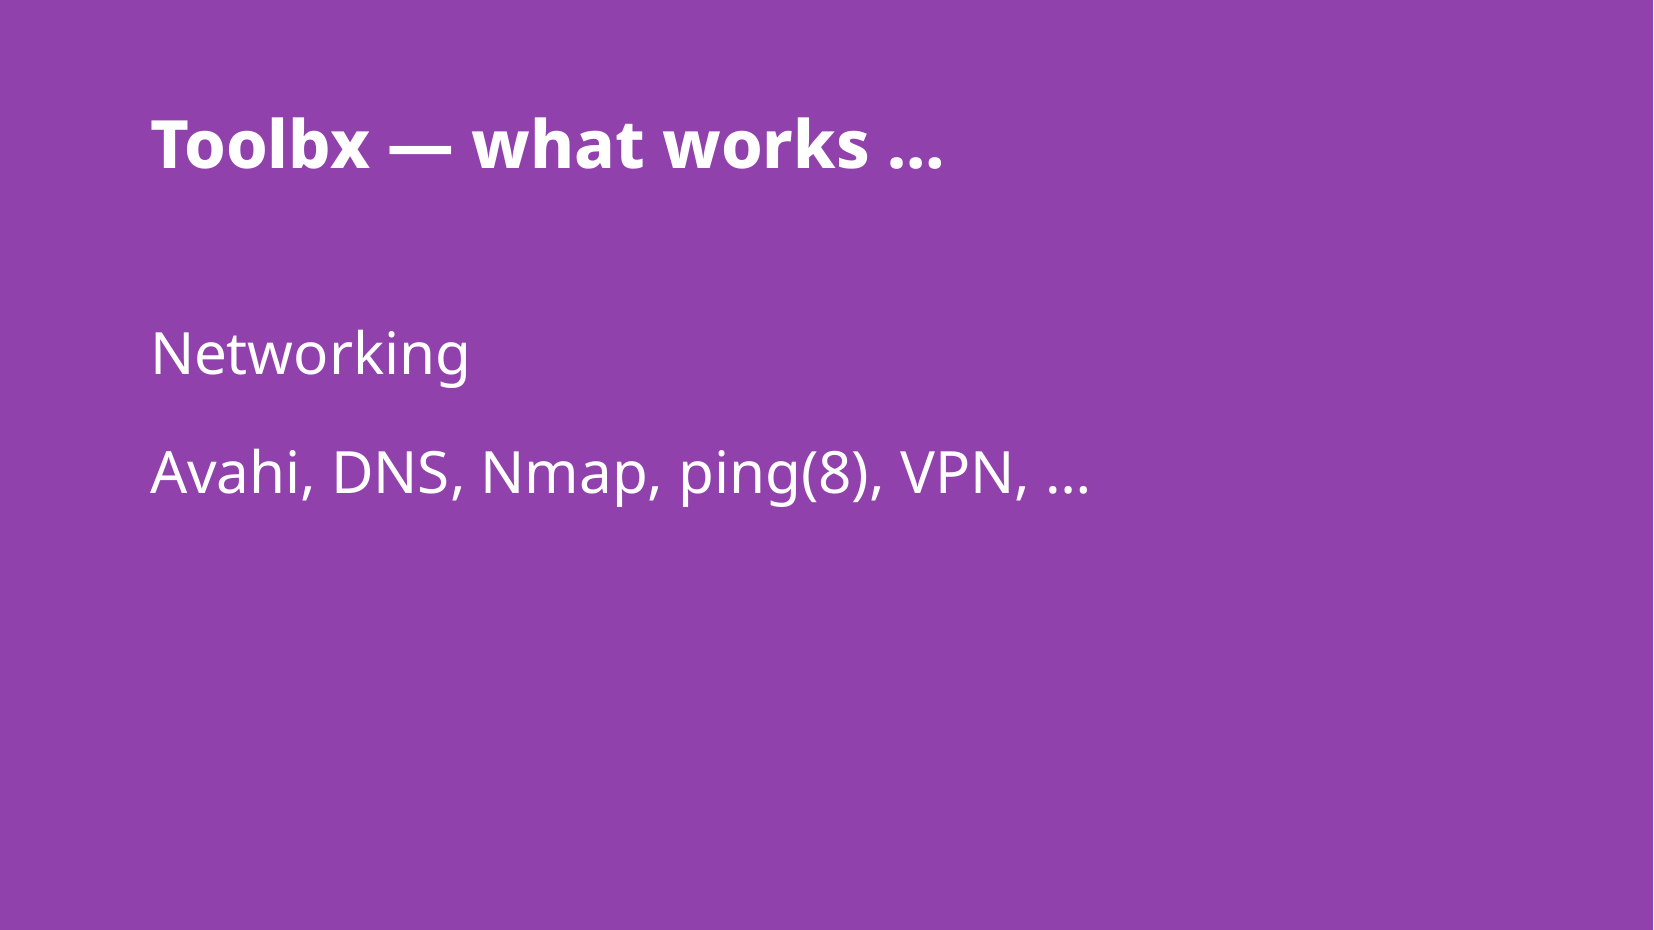

# Toolbx — what works …
Networking
Avahi, DNS, Nmap, ping(8), VPN, …